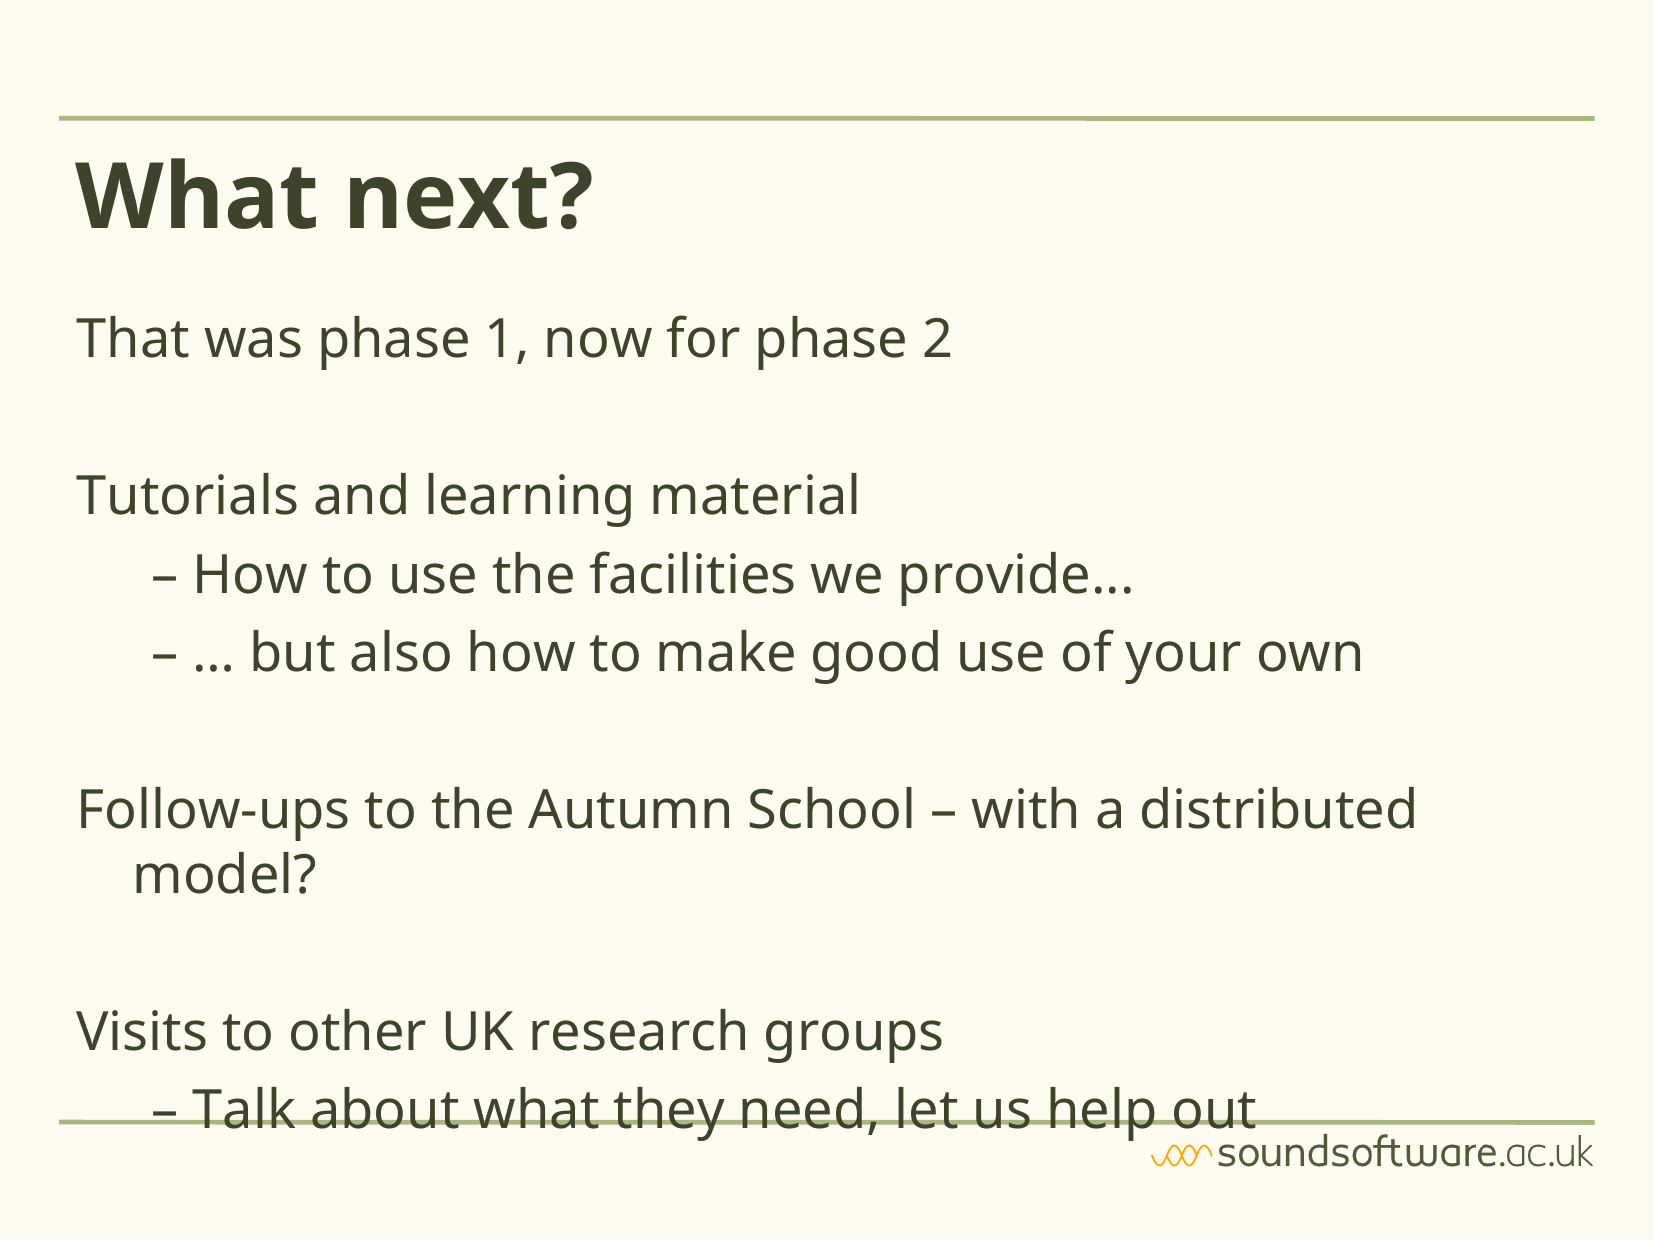

# What next?
That was phase 1, now for phase 2
Tutorials and learning material
– How to use the facilities we provide...
– … but also how to make good use of your own
Follow-ups to the Autumn School – with a distributed model?
Visits to other UK research groups
– Talk about what they need, let us help out